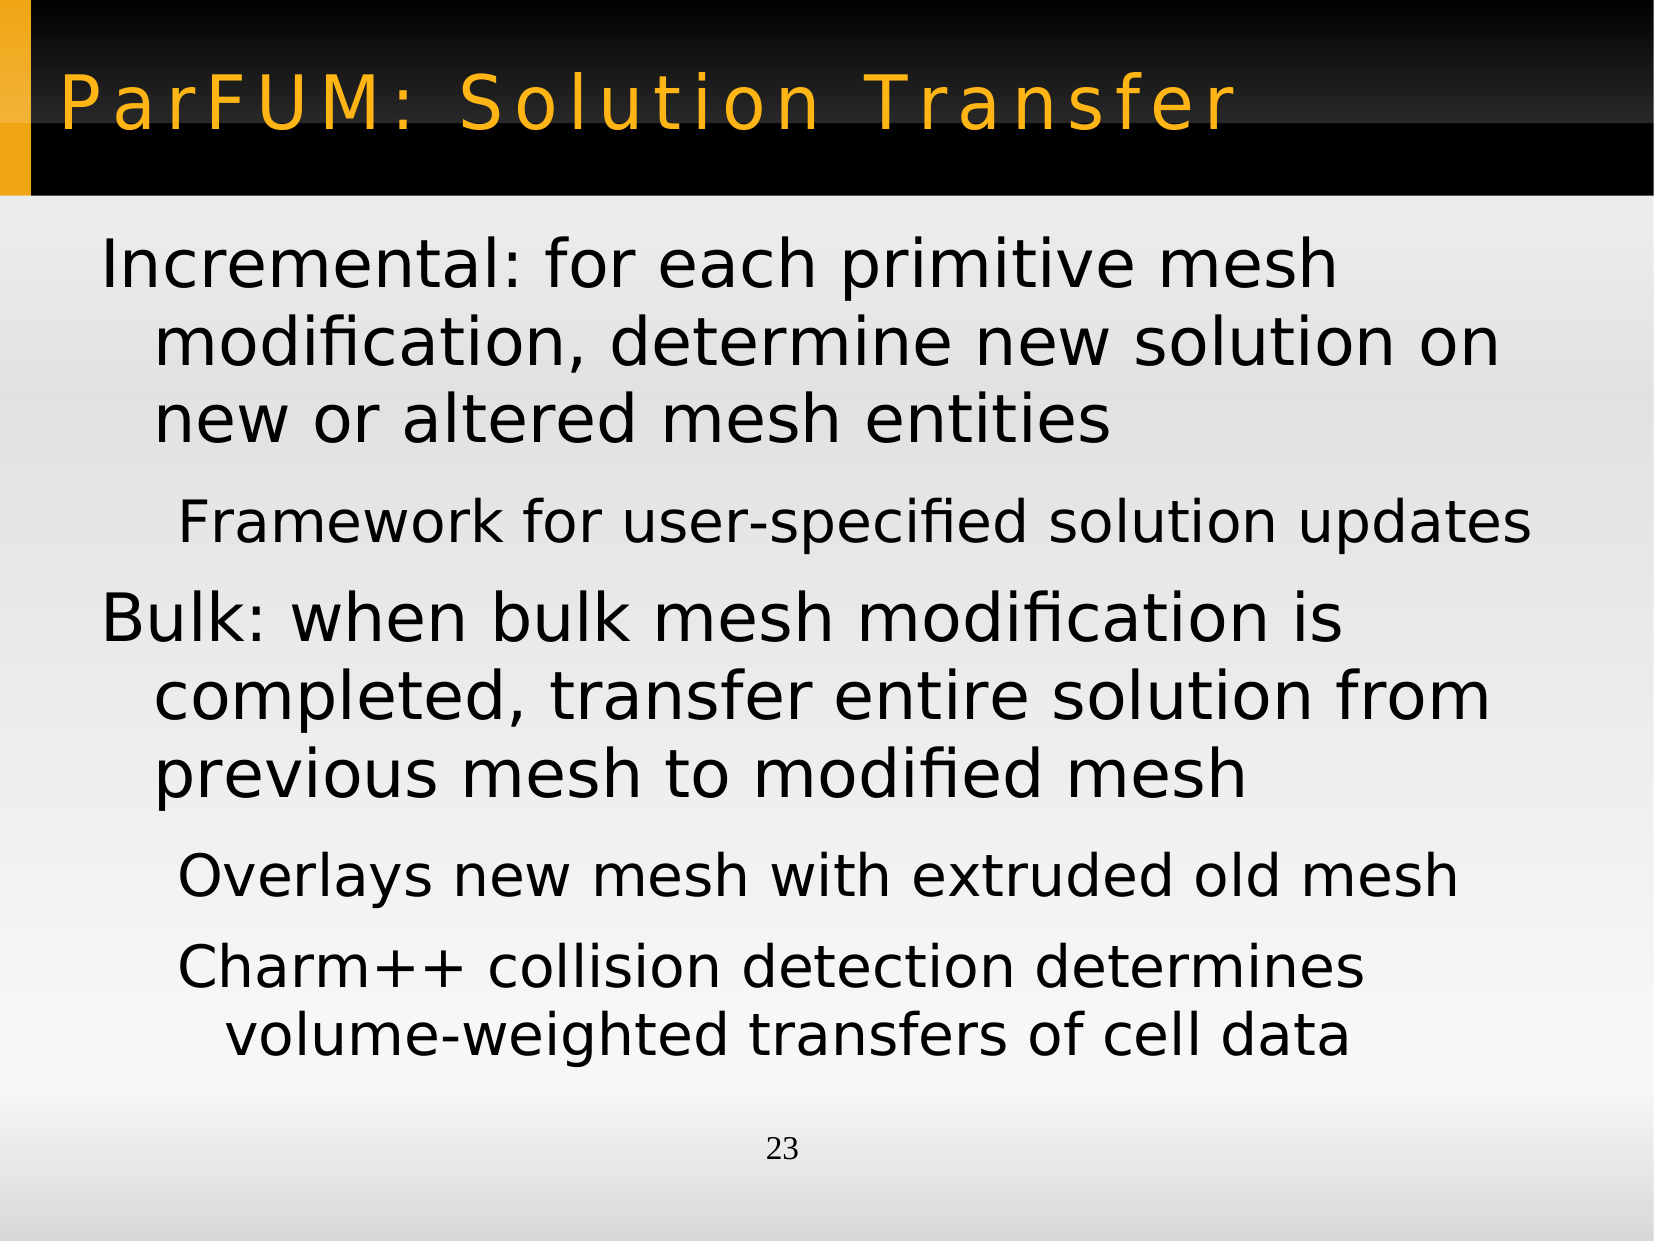

# ParFUM: Solution Transfer
Incremental: for each primitive mesh modification, determine new solution on new or altered mesh entities
Framework for user-specified solution updates
Bulk: when bulk mesh modification is completed, transfer entire solution from previous mesh to modified mesh
Overlays new mesh with extruded old mesh
Charm++ collision detection determines volume-weighted transfers of cell data
23